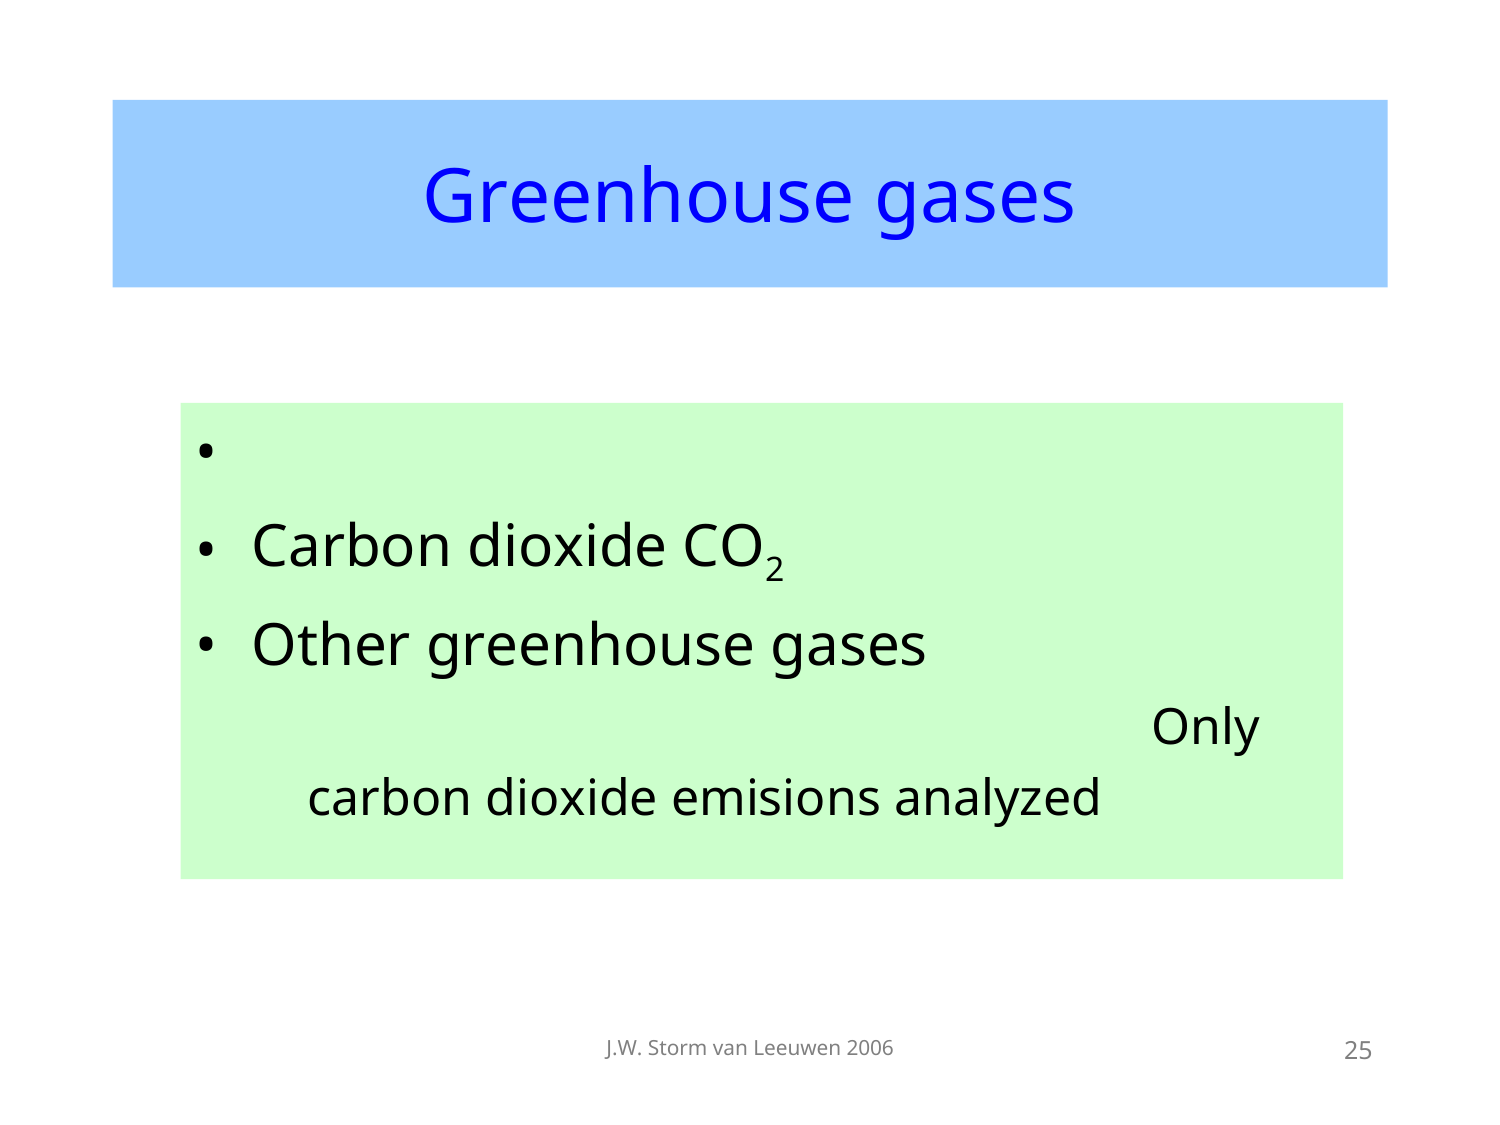

# Greenhouse gases
Carbon dioxide CO2
Other greenhouse gases			 						Only carbon dioxide emisions analyzed
J.W. Storm van Leeuwen 2006
25